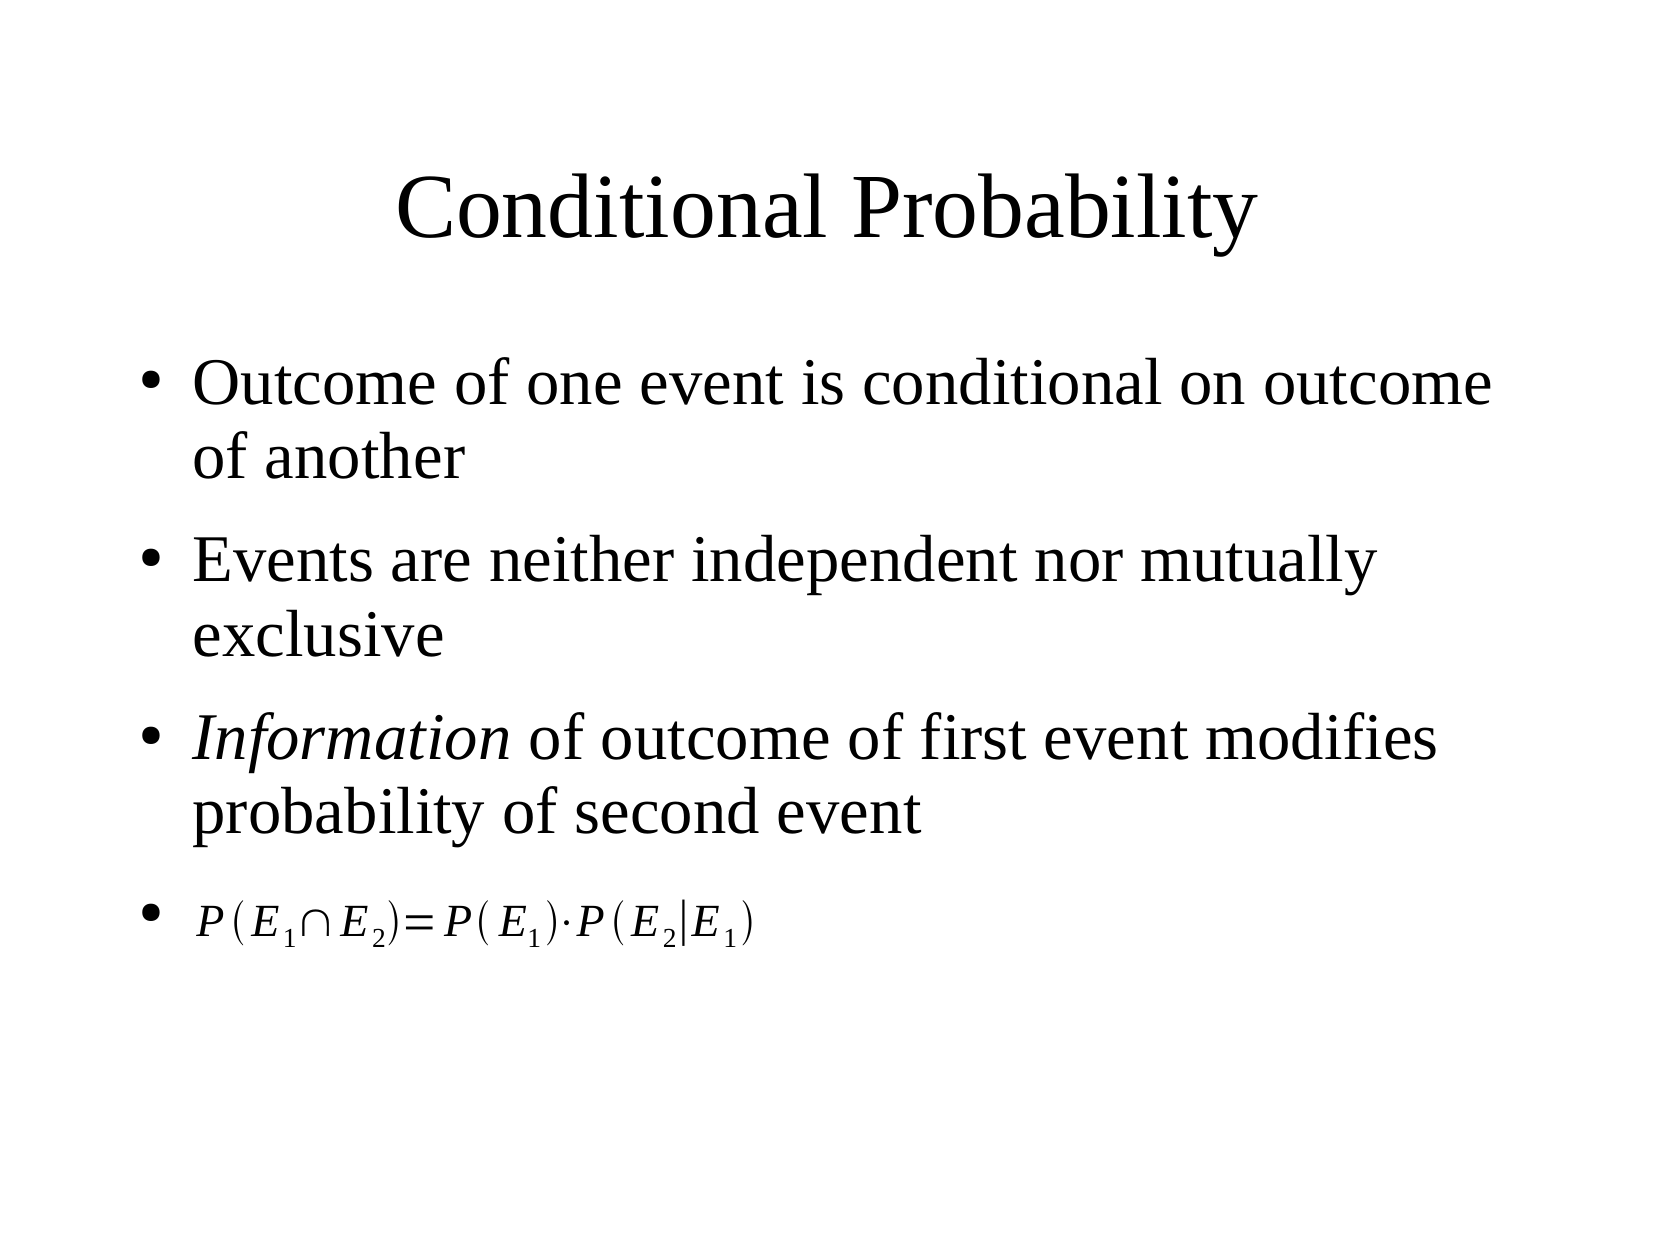

# Conditional Probability
Outcome of one event is conditional on outcome of another
Events are neither independent nor mutually exclusive
Information of outcome of first event modifies probability of second event